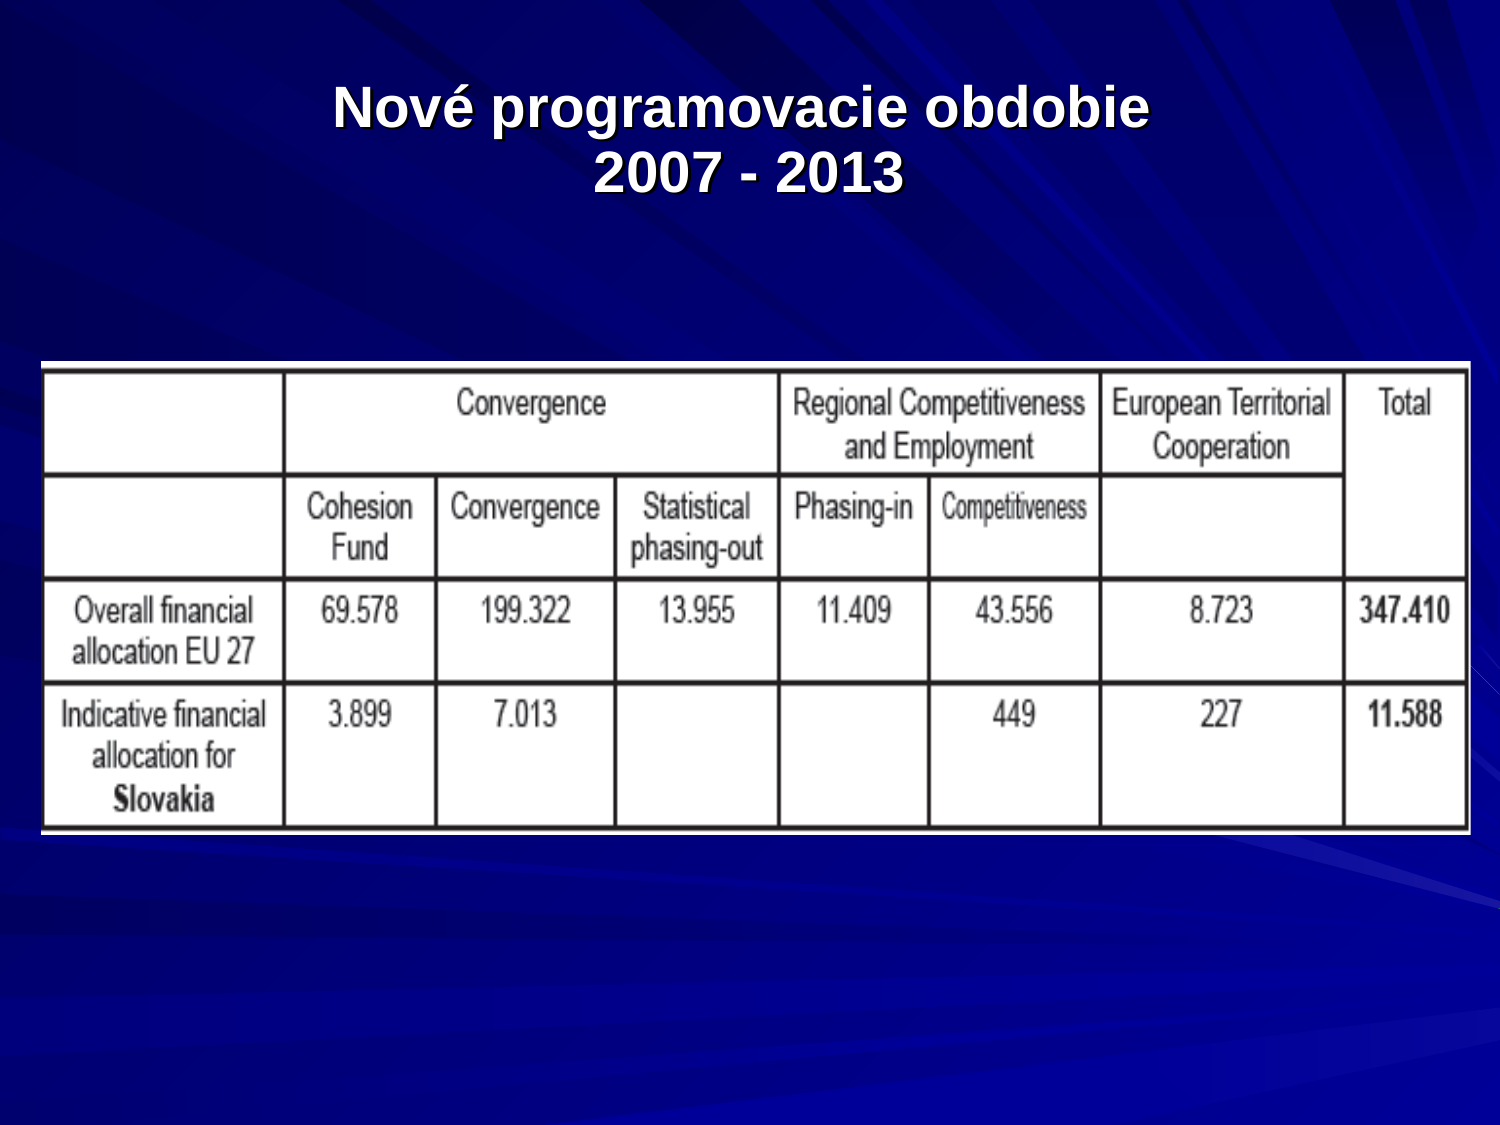

# Nové programovacie obdobie 2007 - 2013